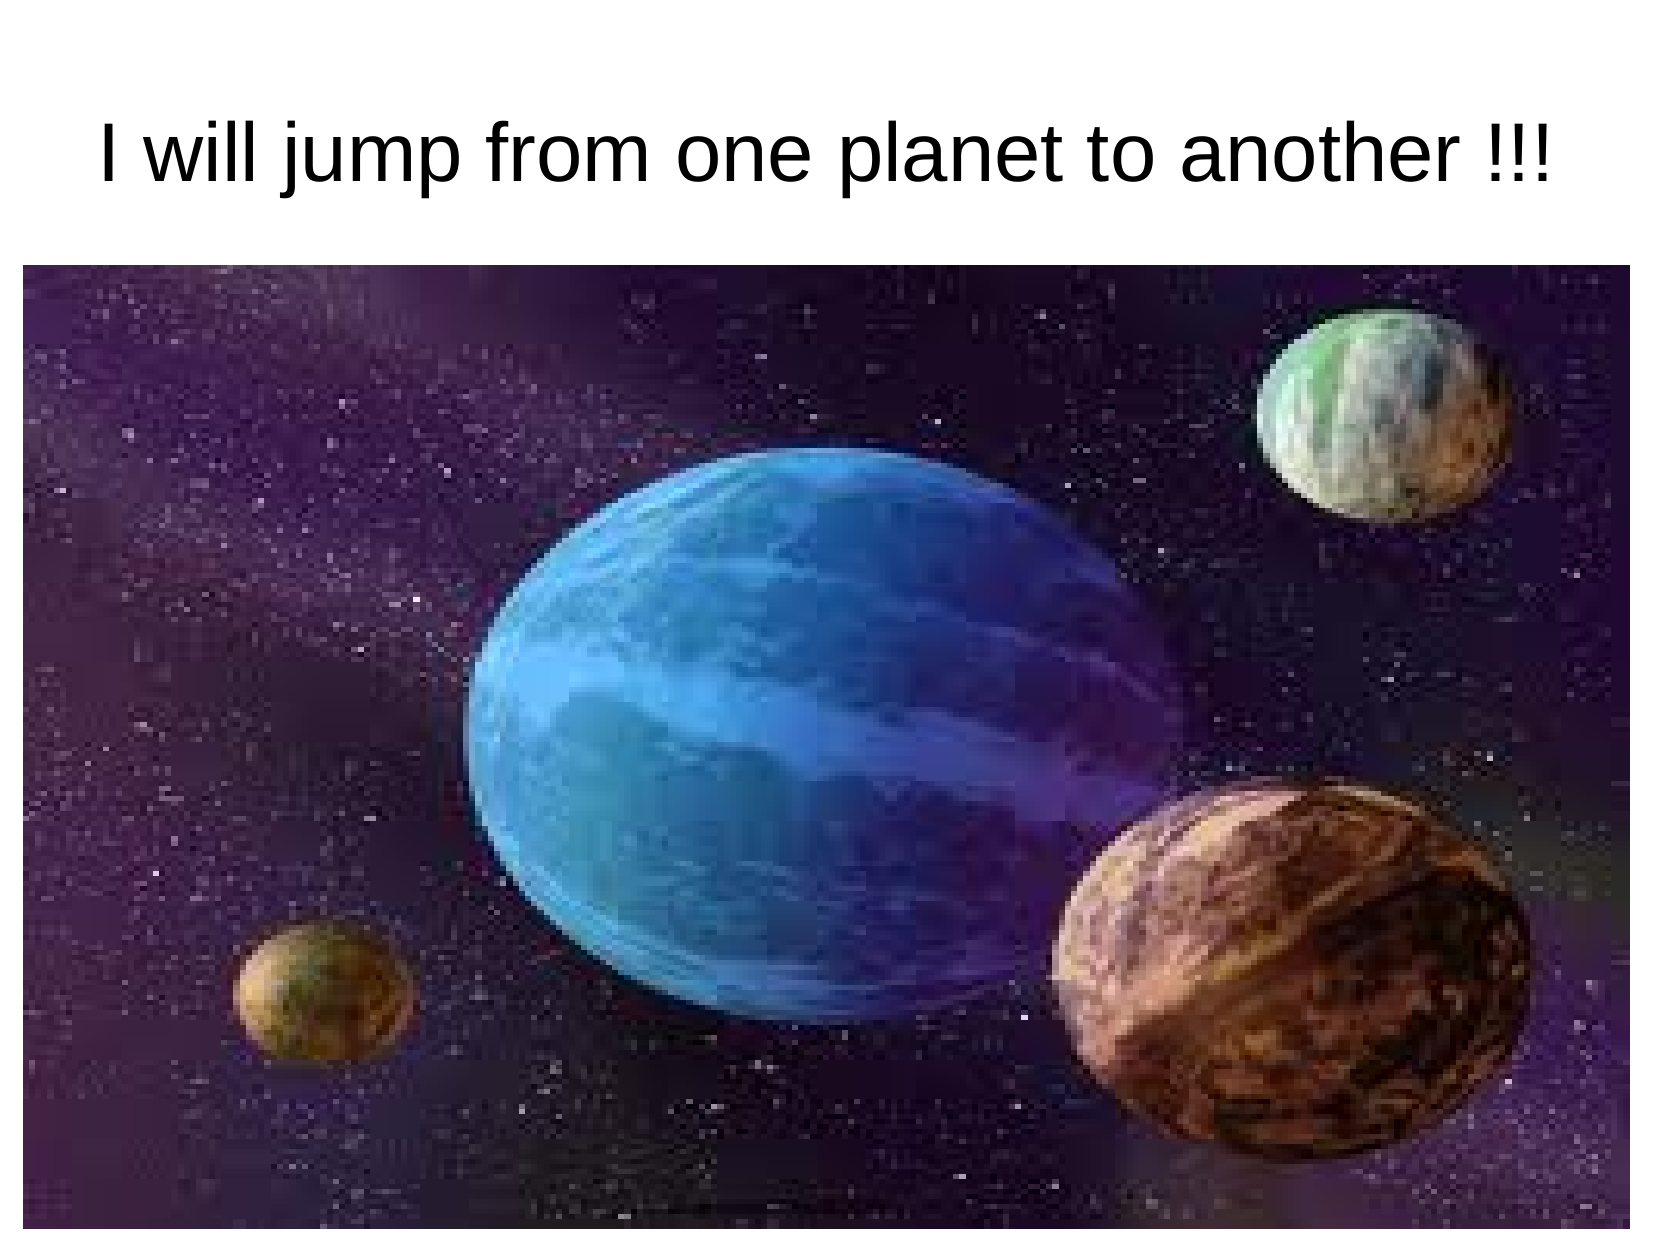

# I will jump from one planet to another !!!